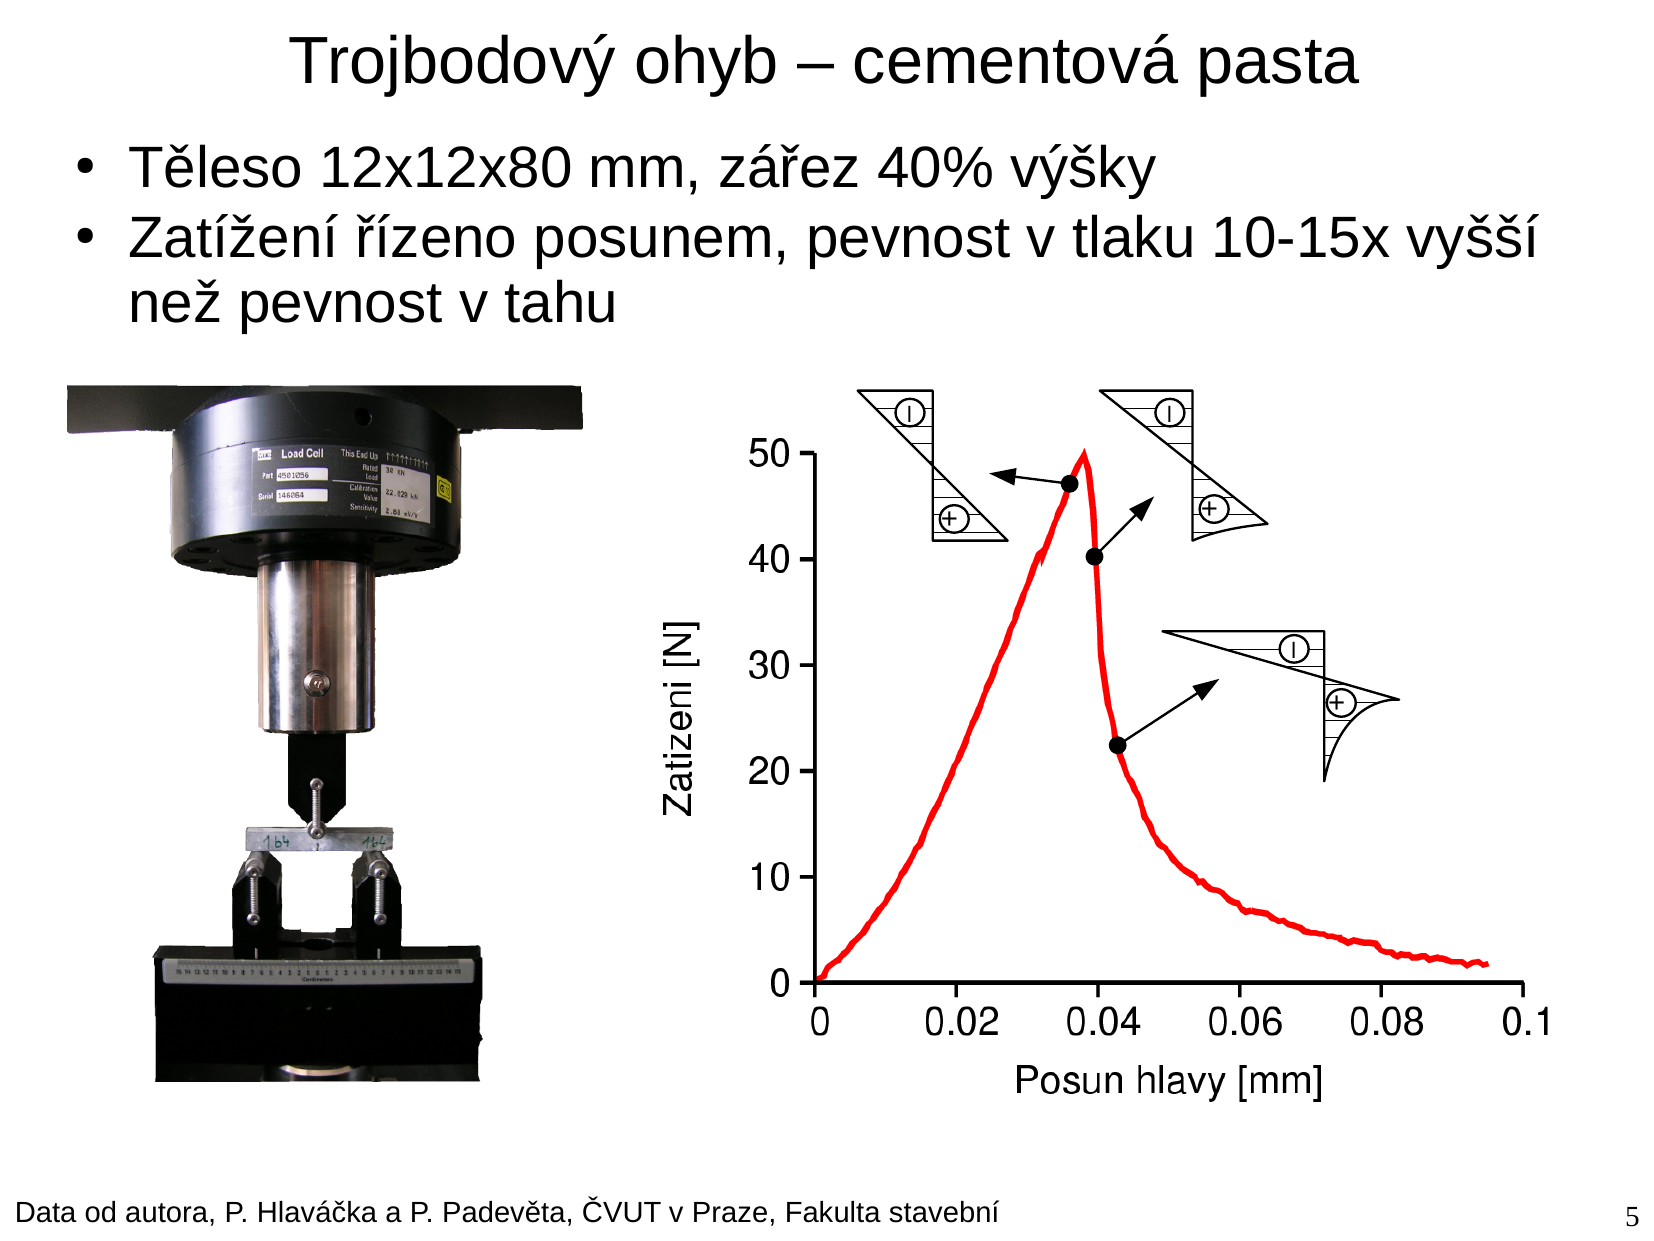

# Trojbodový ohyb – cementová pasta
Těleso 12x12x80 mm, zářez 40% výšky
Zatížení řízeno posunem, pevnost v tlaku 10-15x vyšší než pevnost v tahu
–
–
+
+
–
+
Data od autora, P. Hlaváčka a P. Padevěta, ČVUT v Praze, Fakulta stavební
5